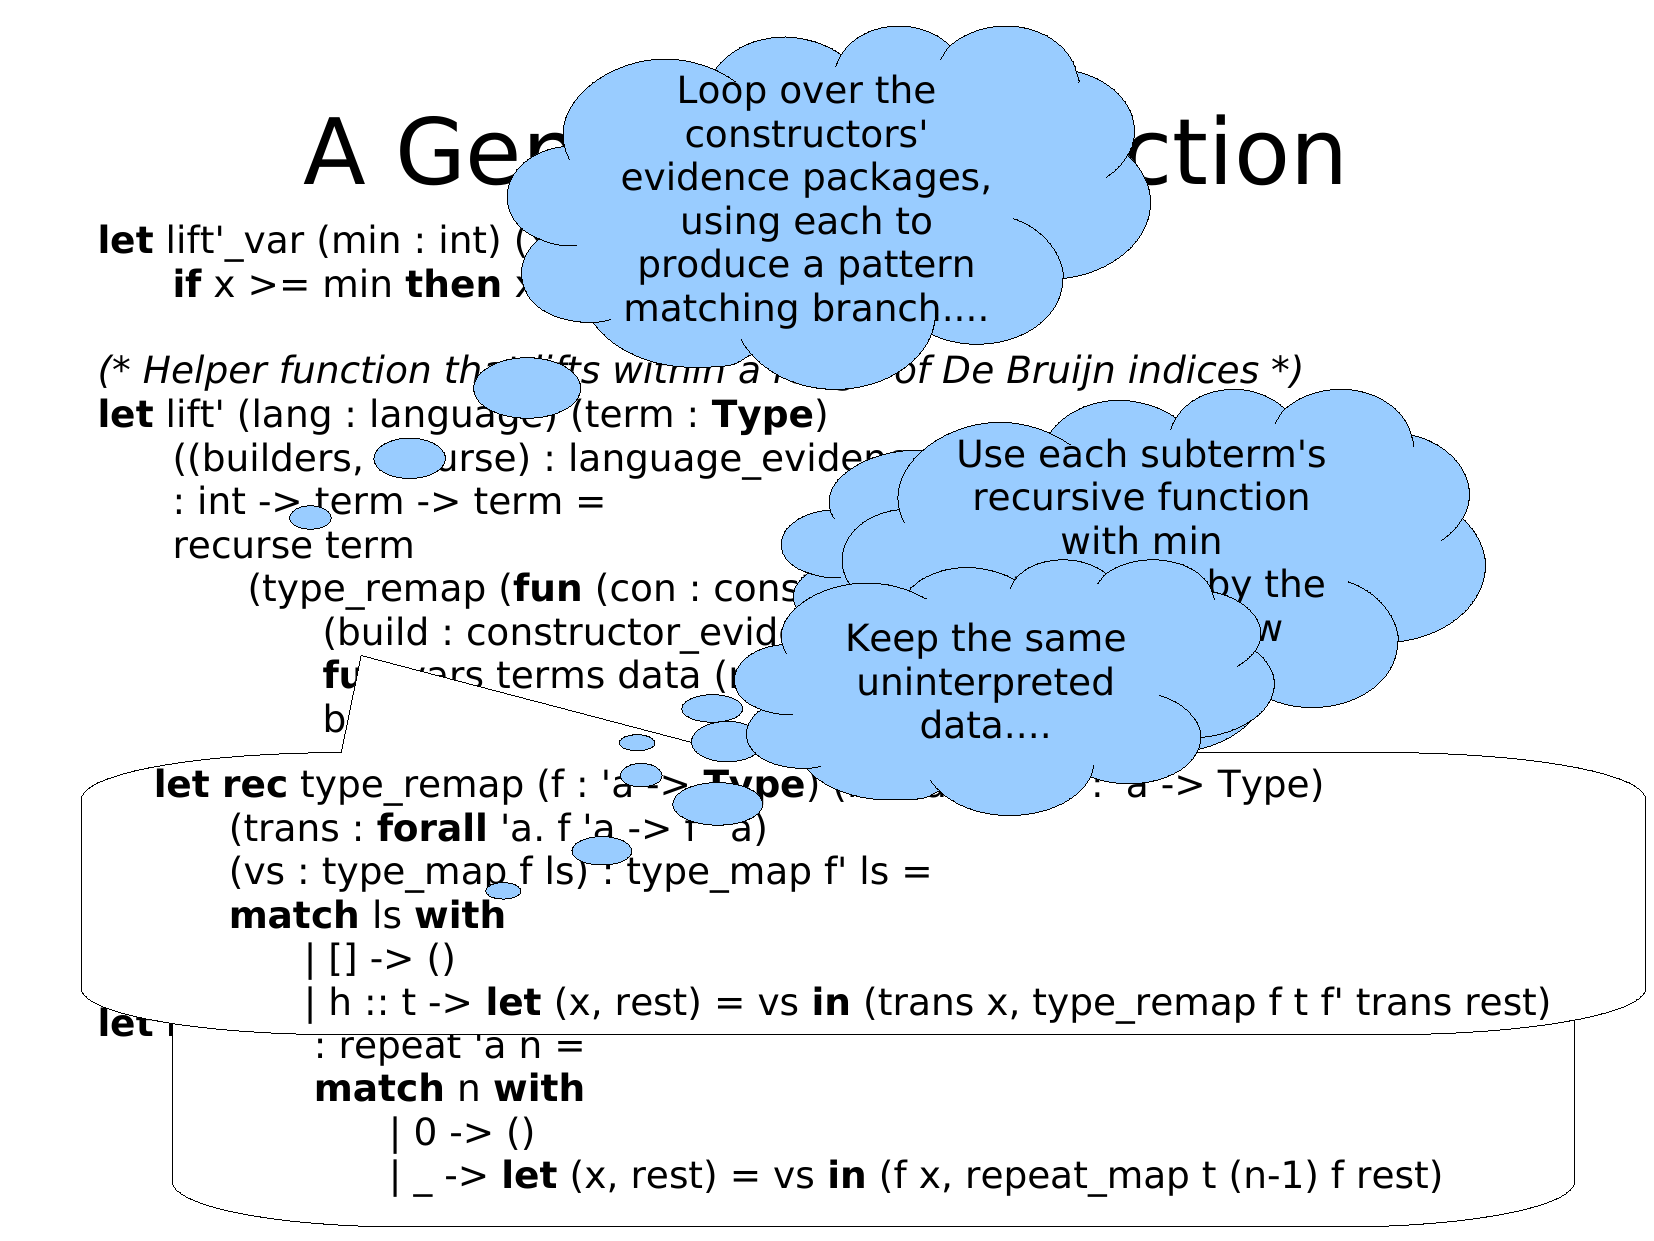

Loop over the constructors' evidence packages, using each to produce a pattern matching branch....
# A Generic Lift Function
let lift'_var (min : int) (x : dbvar) : dbvar =
	if x >= min then x + 1 else x
(* Helper function that lifts within a range of De Bruijn indices *)
let lift' (lang : language) (term : Type)
	((builders, recurse) : language_evidence lang term)
	: int -> term -> term =
	recurse term
		(type_remap (fun (con : constructor)
			(build : constructor_evidence con term) ->
			fun vars terms data (min : int) ->
			build
				(repeat_map (lift'_var min) vars)
				(type_remap (fun binders (_, call) ->
					call (min + binders)) terms)
				data)
(* Increment De Bruijn index of every free variable. *)
let lift (lang : language) (term : Type) (ev : language_evidence lang term)
	: term -> term =
	lift' lang term ev 0
Use each subterm's recursive function with min incremented by the number of new binders....
Tweak every variable's index....
Keep the same uninterpreted data....
let rec type_remap (f : 'a -> Type) (ls : 'a list) (f' : 'a -> Type)
	(trans : forall 'a. f 'a -> f' 'a)
	(vs : type_map f ls) : type_map f' ls =
	match ls with
		| [] -> ()
		| h :: t -> let (x, rest) = vs in (trans x, type_remap f t f' trans rest)
let rec repeat_map (t : Type) (n : int) (f : t -> 'a) (vs : repeat t n)
	: repeat 'a n =
	match n with
		| 0 -> ()
		| _ -> let (x, rest) = vs in (f x, repeat_map t (n-1) f rest)
14